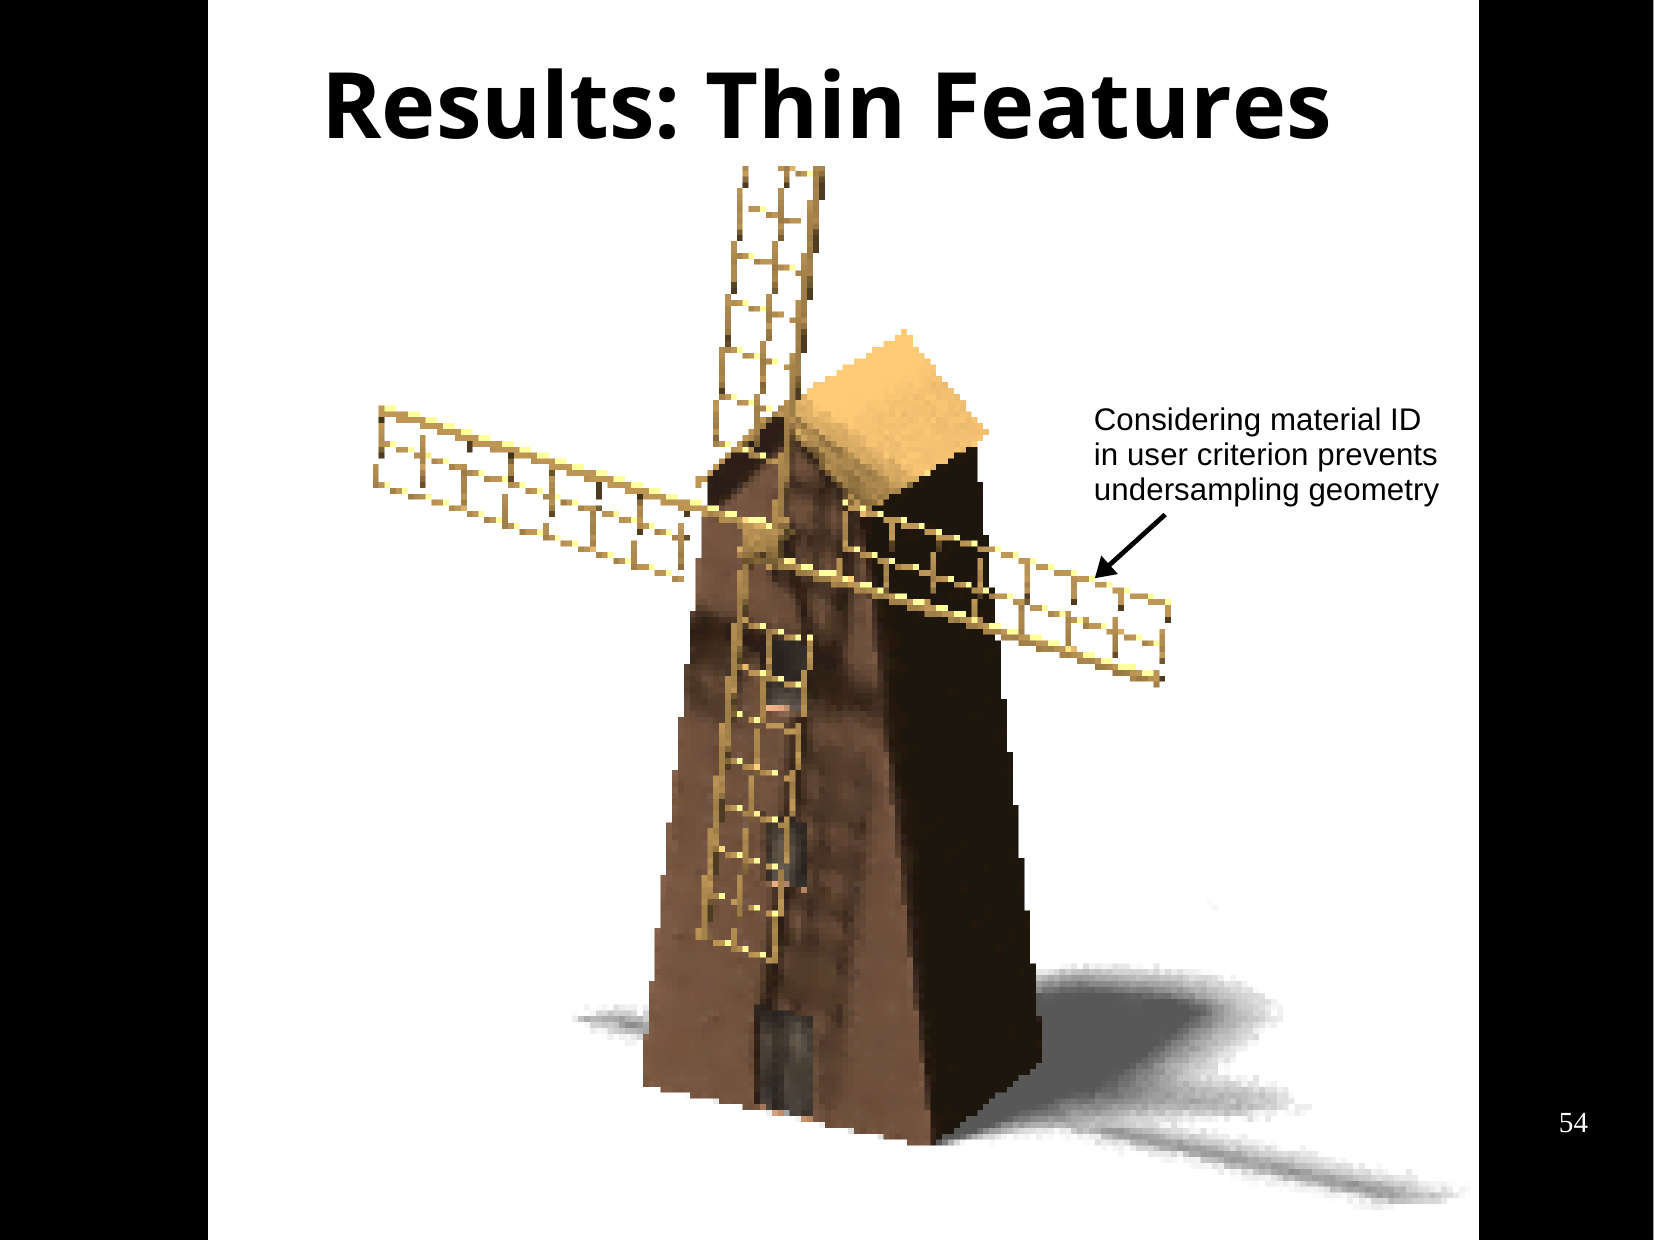

# Results: Thin Features
Considering material ID in user criterion prevents undersampling geometry
54